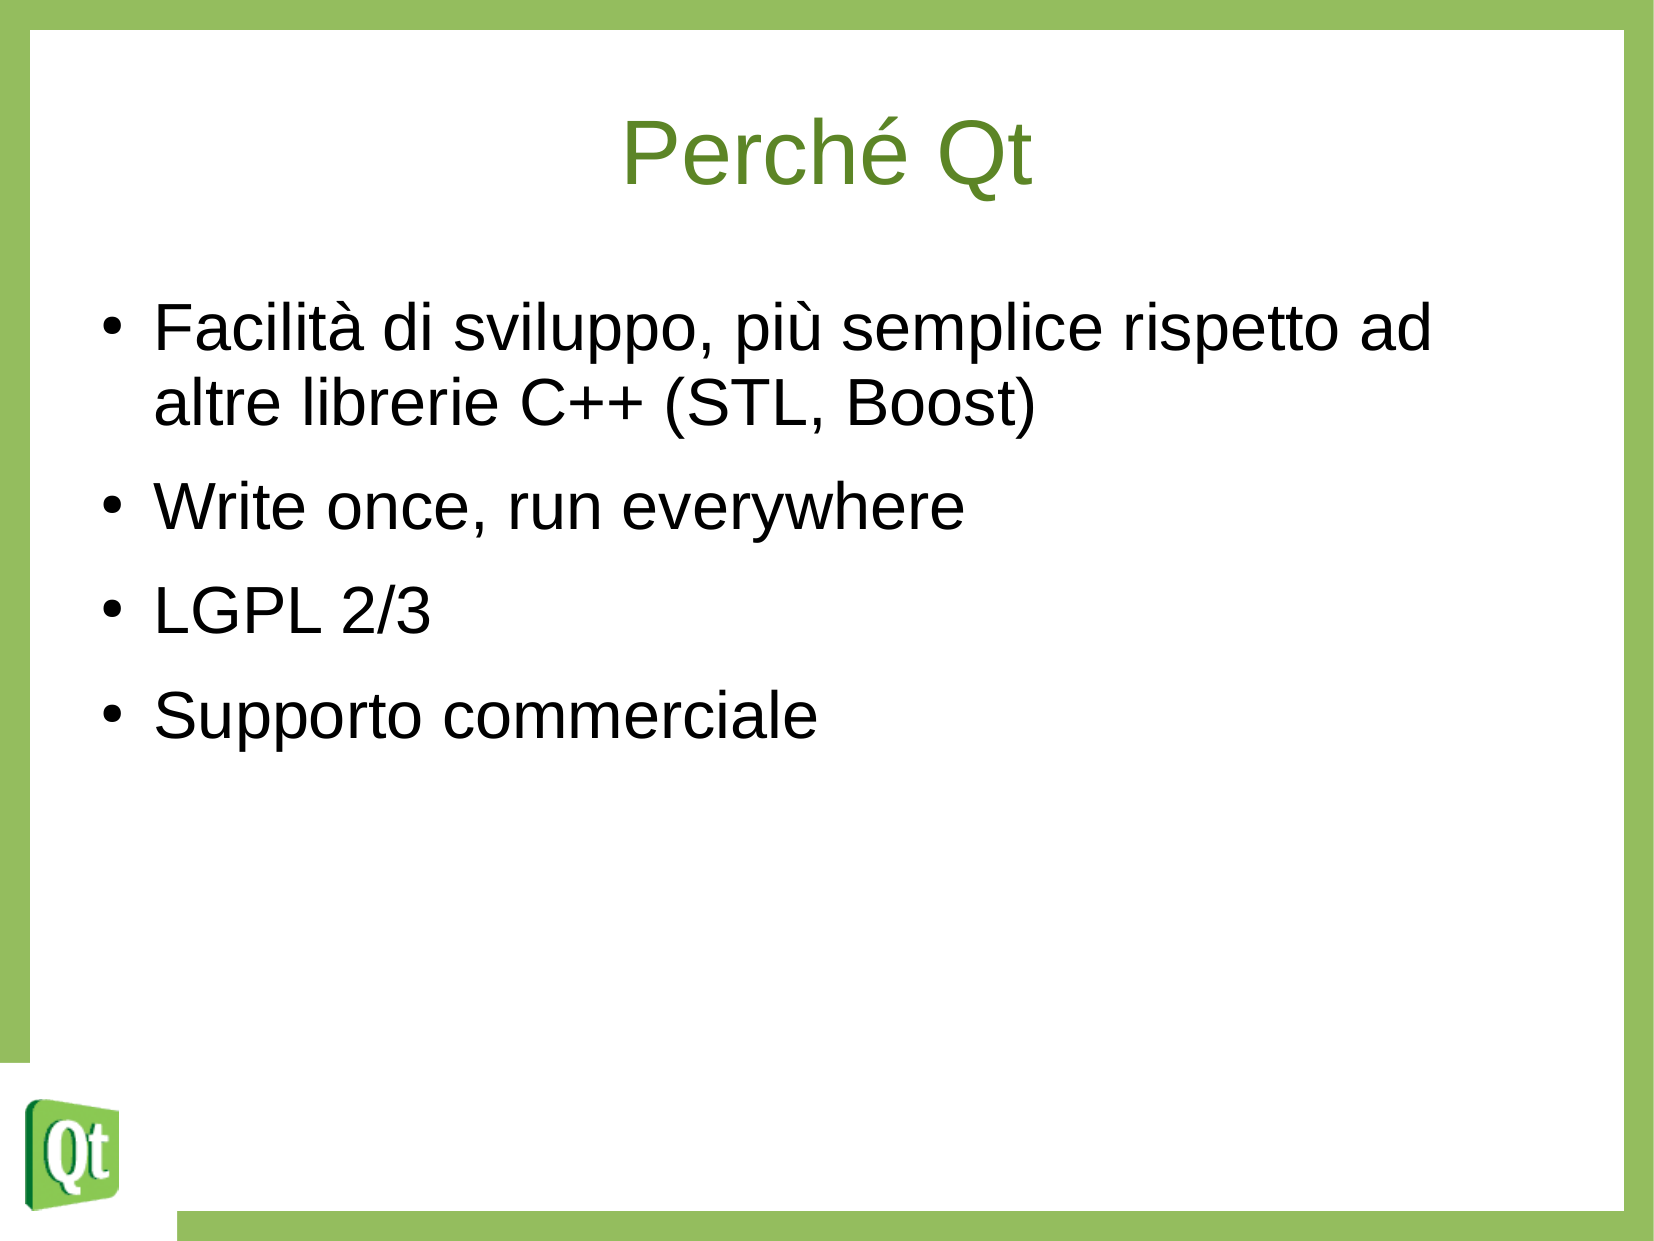

# Perché Qt
Facilità di sviluppo, più semplice rispetto ad altre librerie C++ (STL, Boost)
Write once, run everywhere
LGPL 2/3
Supporto commerciale